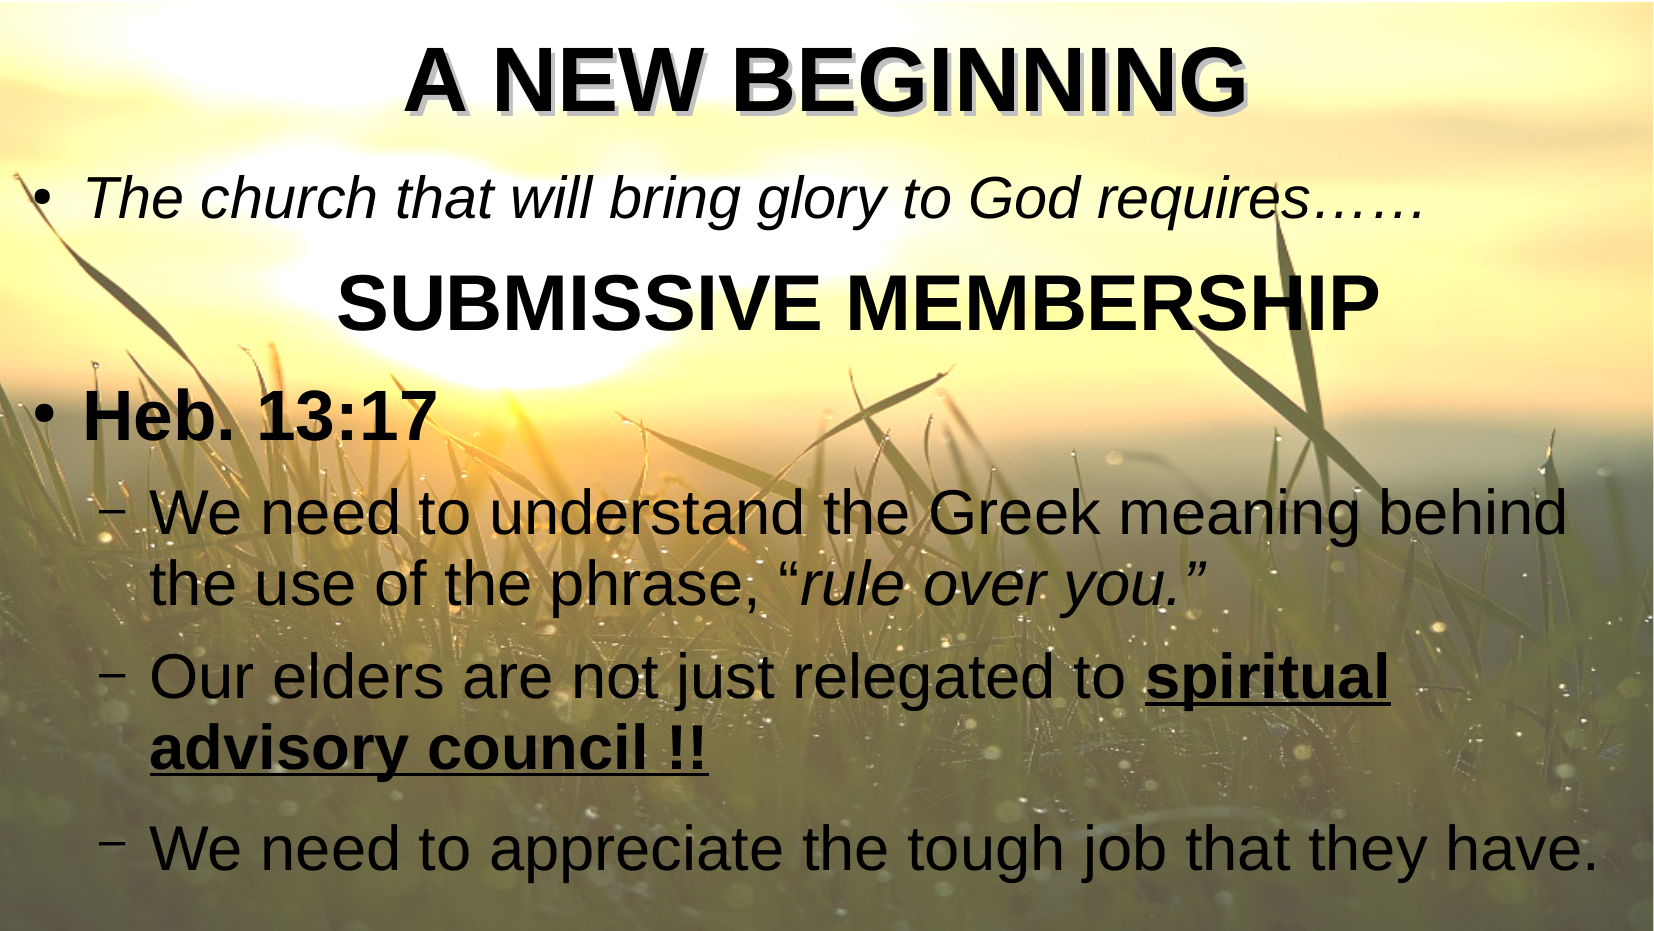

# A NEW BEGINNING
The church that will bring glory to God requires……
SUBMISSIVE MEMBERSHIP
Heb. 13:17
We need to understand the Greek meaning behind the use of the phrase, “rule over you.”
Our elders are not just relegated to spiritual advisory council !!
We need to appreciate the tough job that they have.